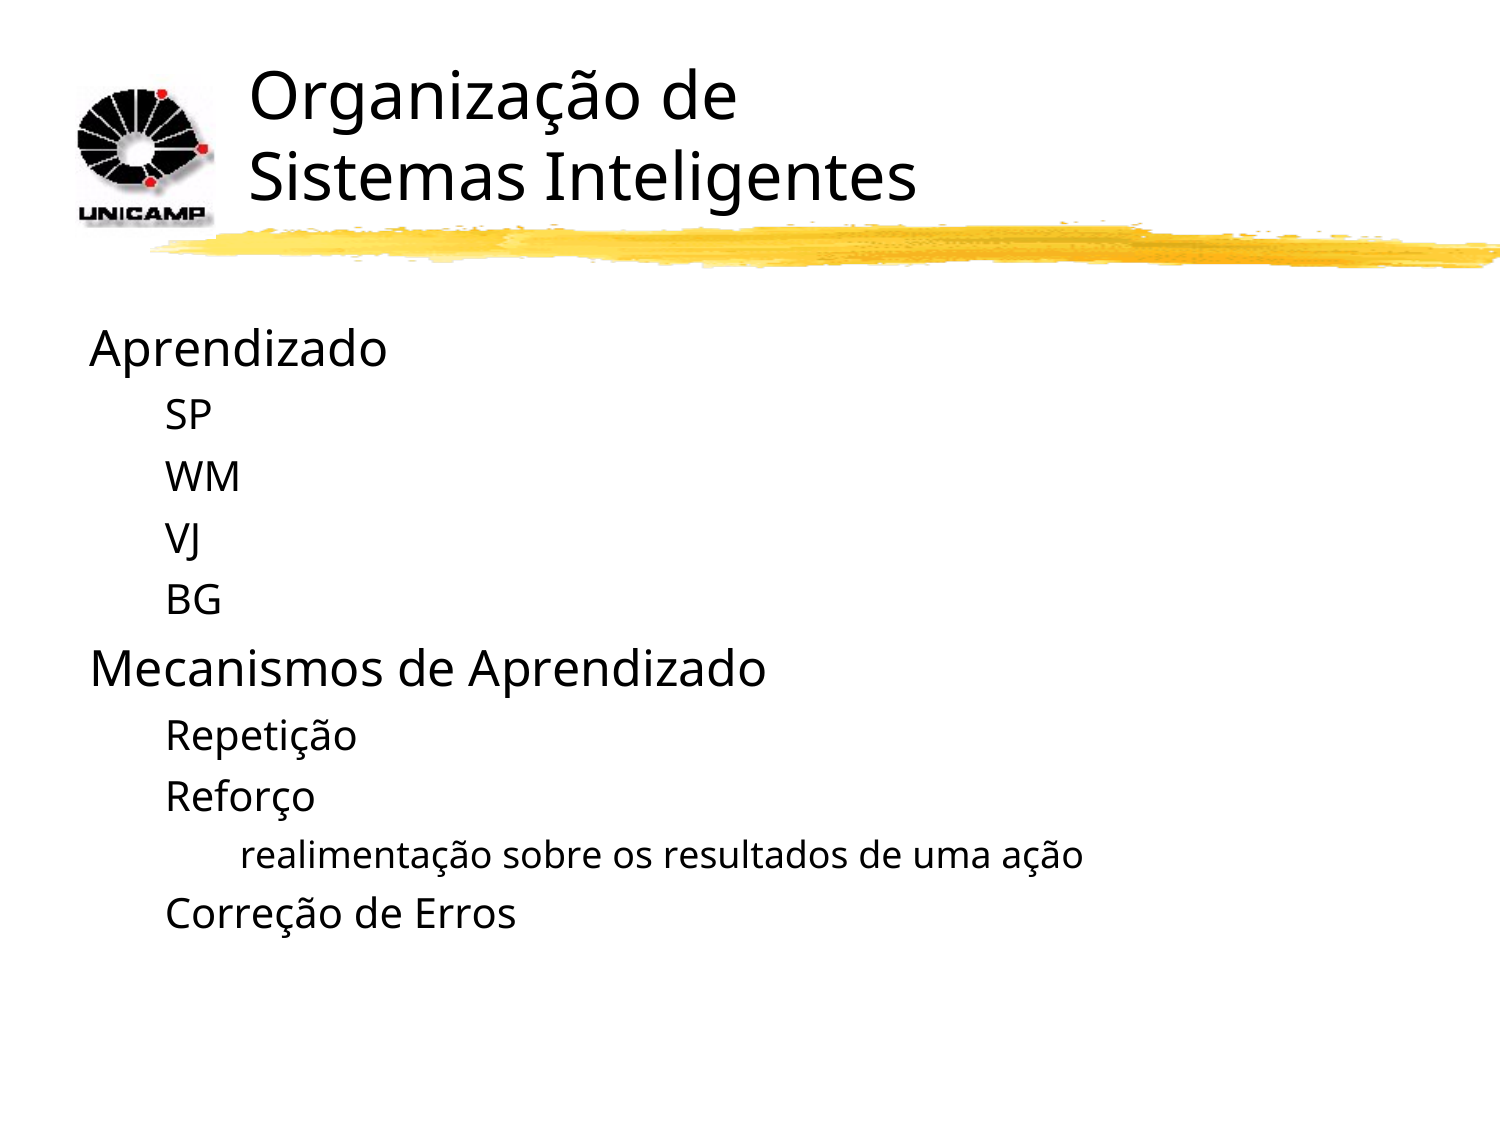

# Organização de Sistemas Inteligentes
Aprendizado
SP
WM
VJ
BG
Mecanismos de Aprendizado
Repetição
Reforço
realimentação sobre os resultados de uma ação
Correção de Erros